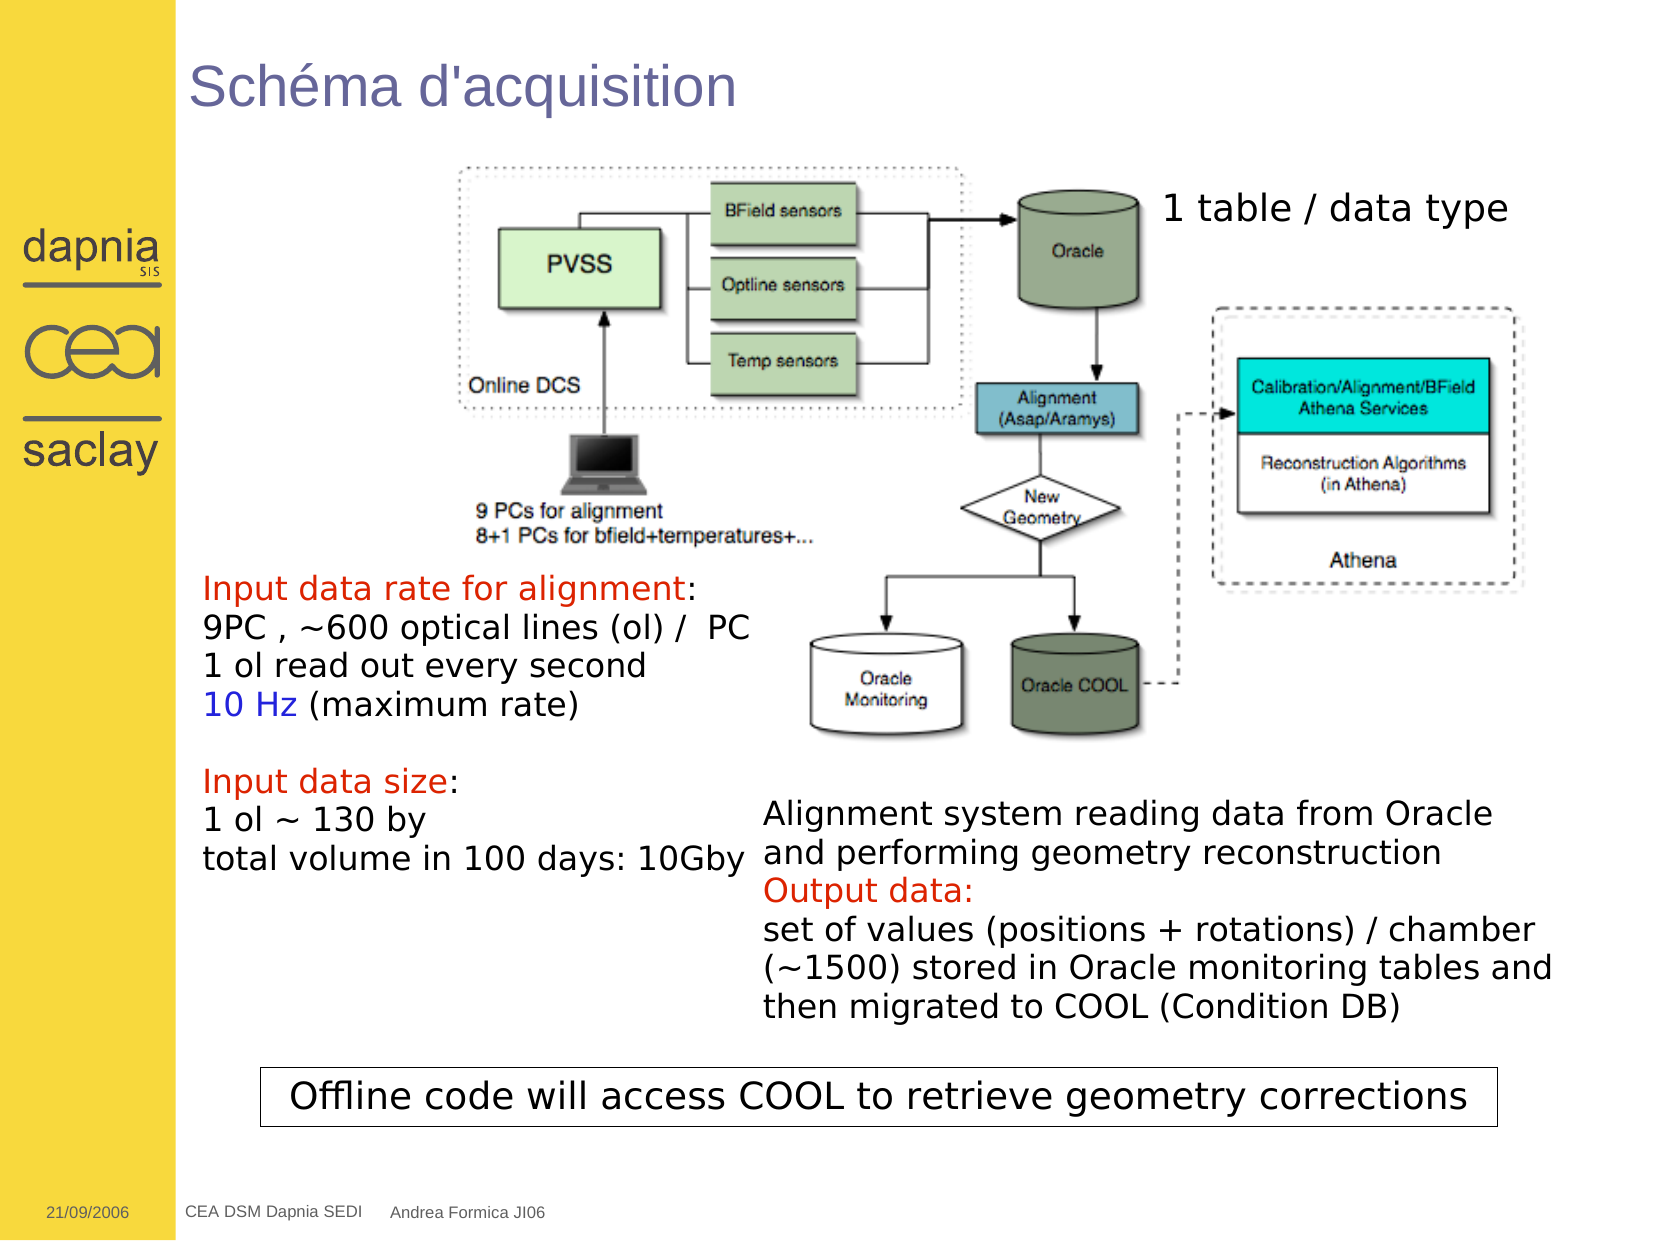

# Schéma d'acquisition
1 table / data type
Input data rate for alignment:
9PC , ~600 optical lines (ol) / PC
1 ol read out every second
10 Hz (maximum rate)
Input data size:
1 ol ~ 130 by
total volume in 100 days: 10Gby
Alignment system reading data from Oracle and performing geometry reconstruction
Output data:
set of values (positions + rotations) / chamber (~1500) stored in Oracle monitoring tables and then migrated to COOL (Condition DB)
Offline code will access COOL to retrieve geometry corrections
21/09/2006
Andrea Formica JI06